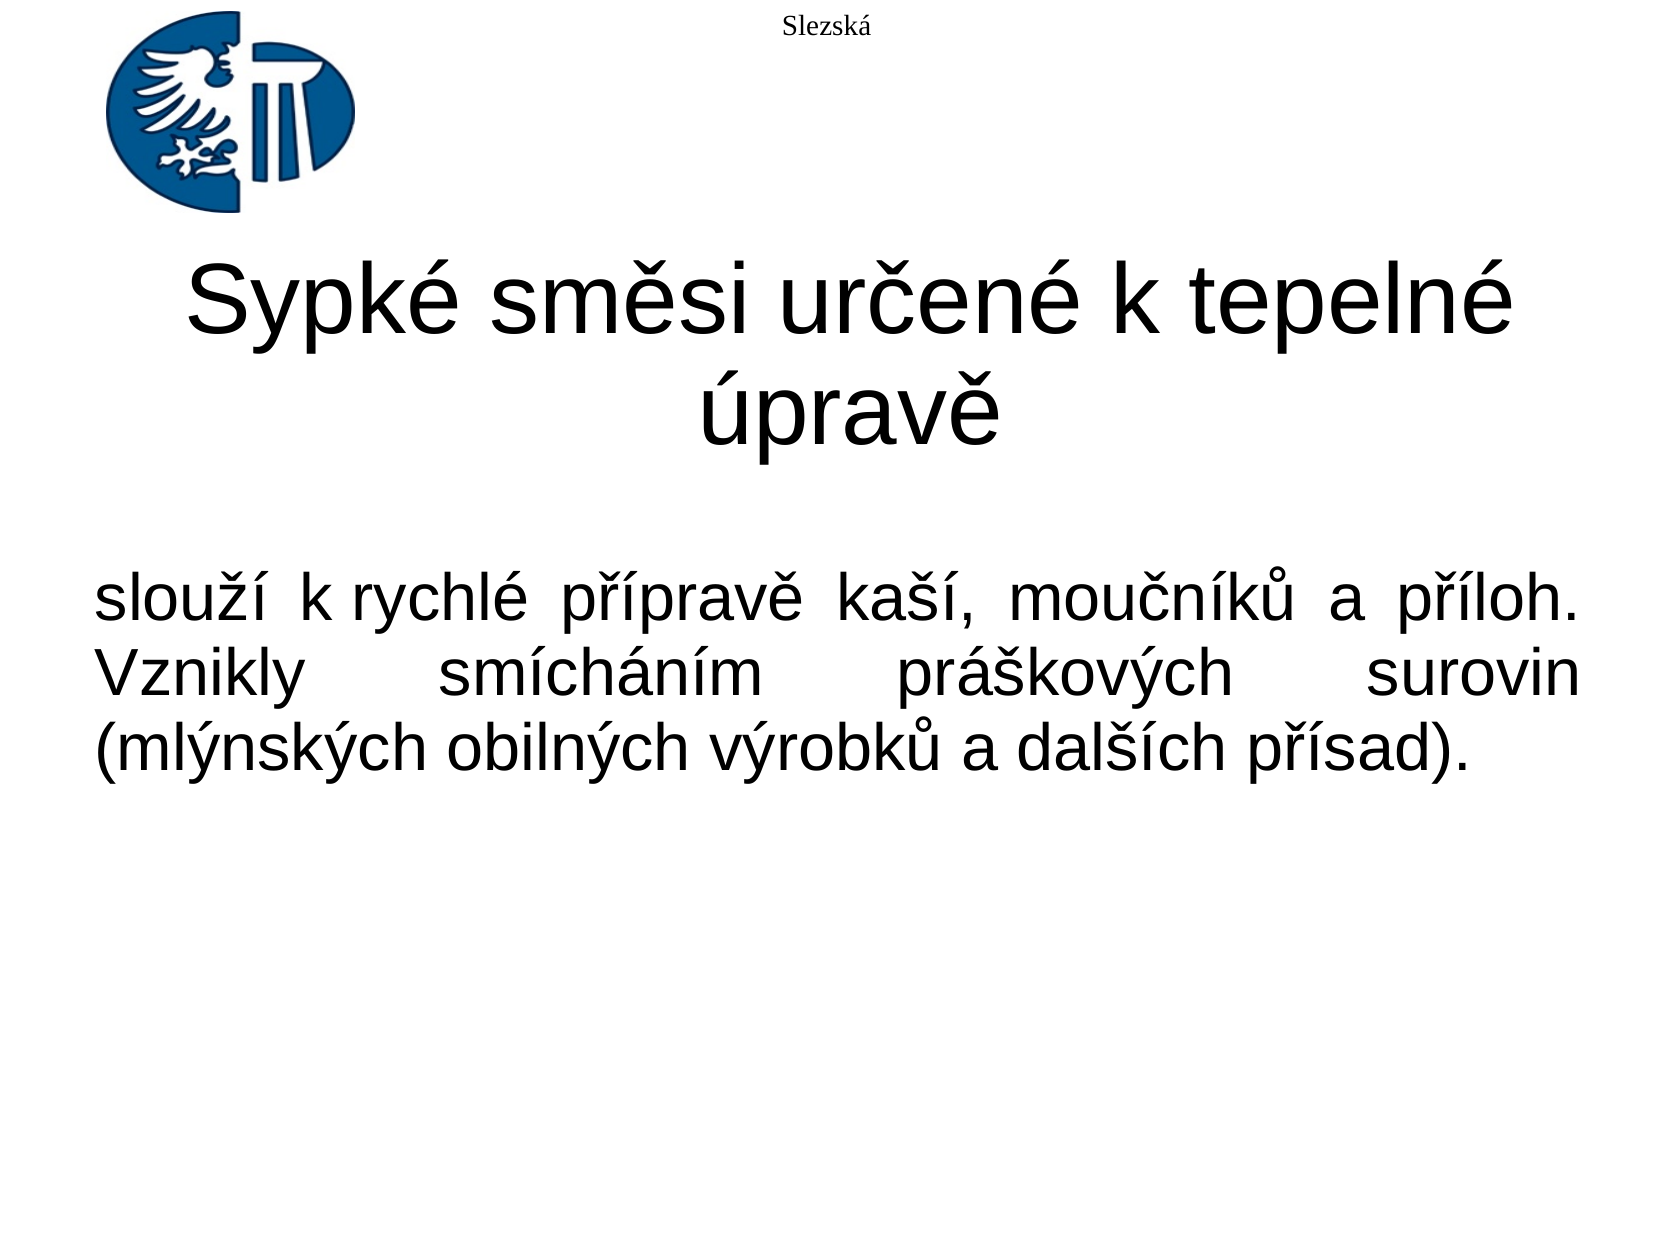

ahoj
# Sypké směsi určené k tepelné úpravě
slouží k rychlé přípravě kaší, moučníků a příloh. Vznikly smícháním práškových surovin (mlýnských obilných výrobků a dalších přísad).